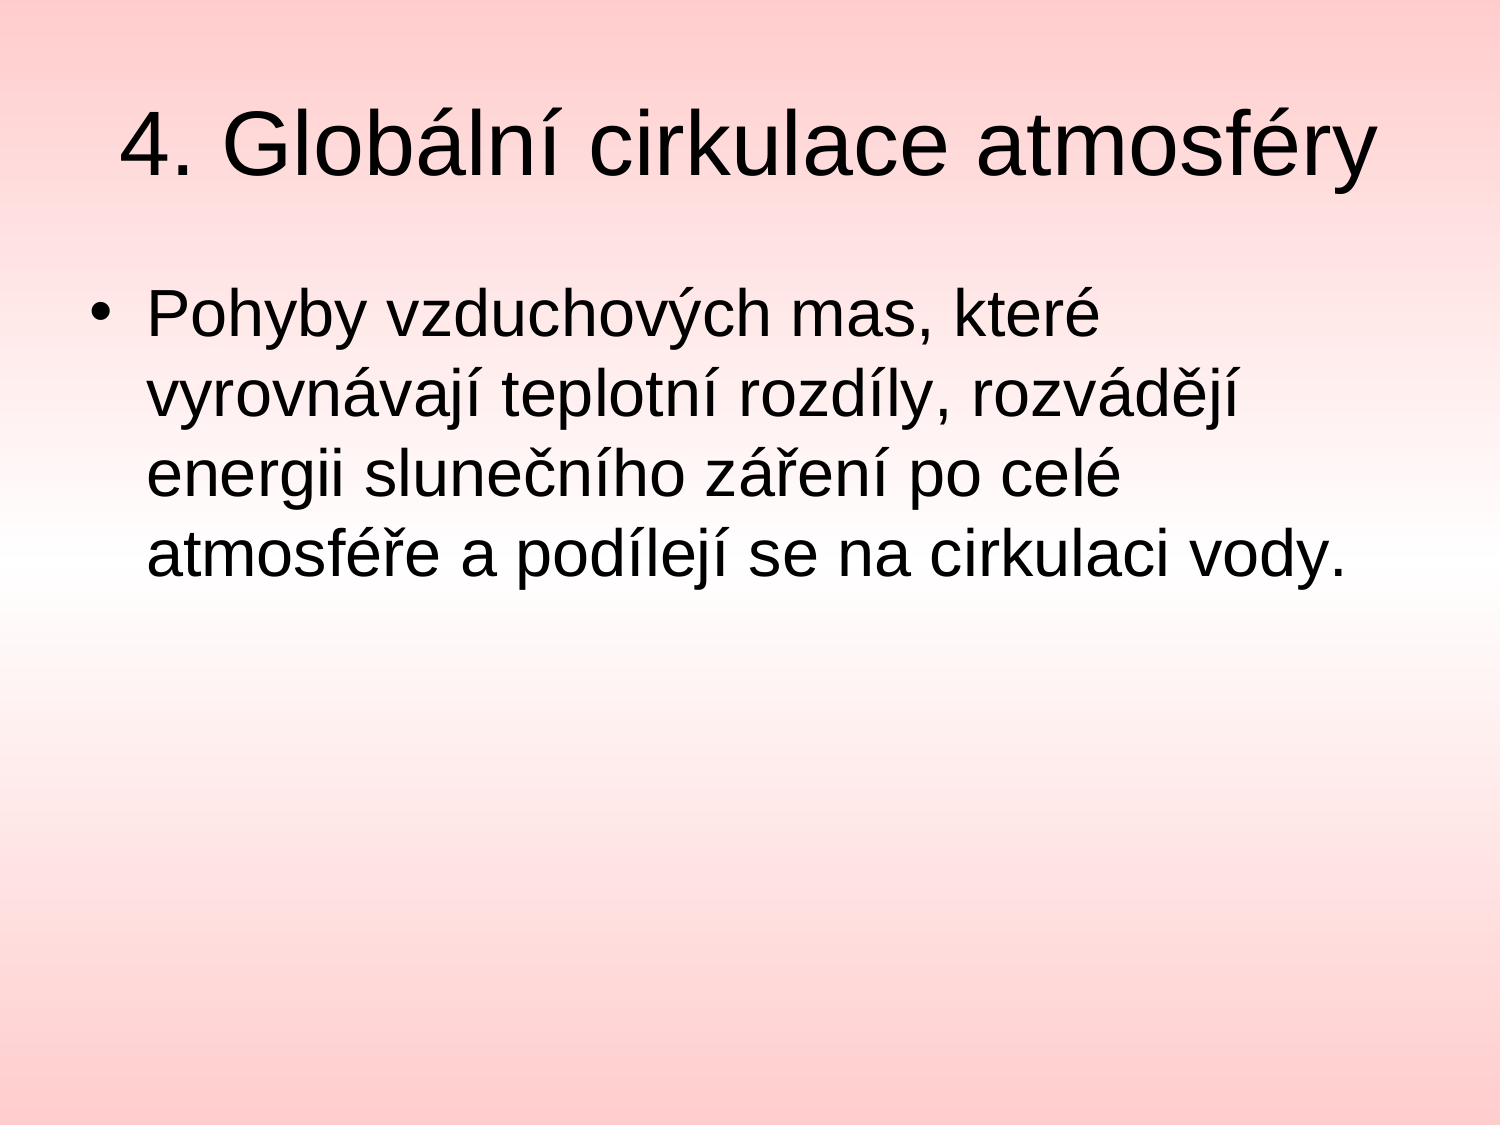

# 4. Globální cirkulace atmosféry
Pohyby vzduchových mas, které vyrovnávají teplotní rozdíly, rozvádějí energii slunečního záření po celé atmosféře a podílejí se na cirkulaci vody.